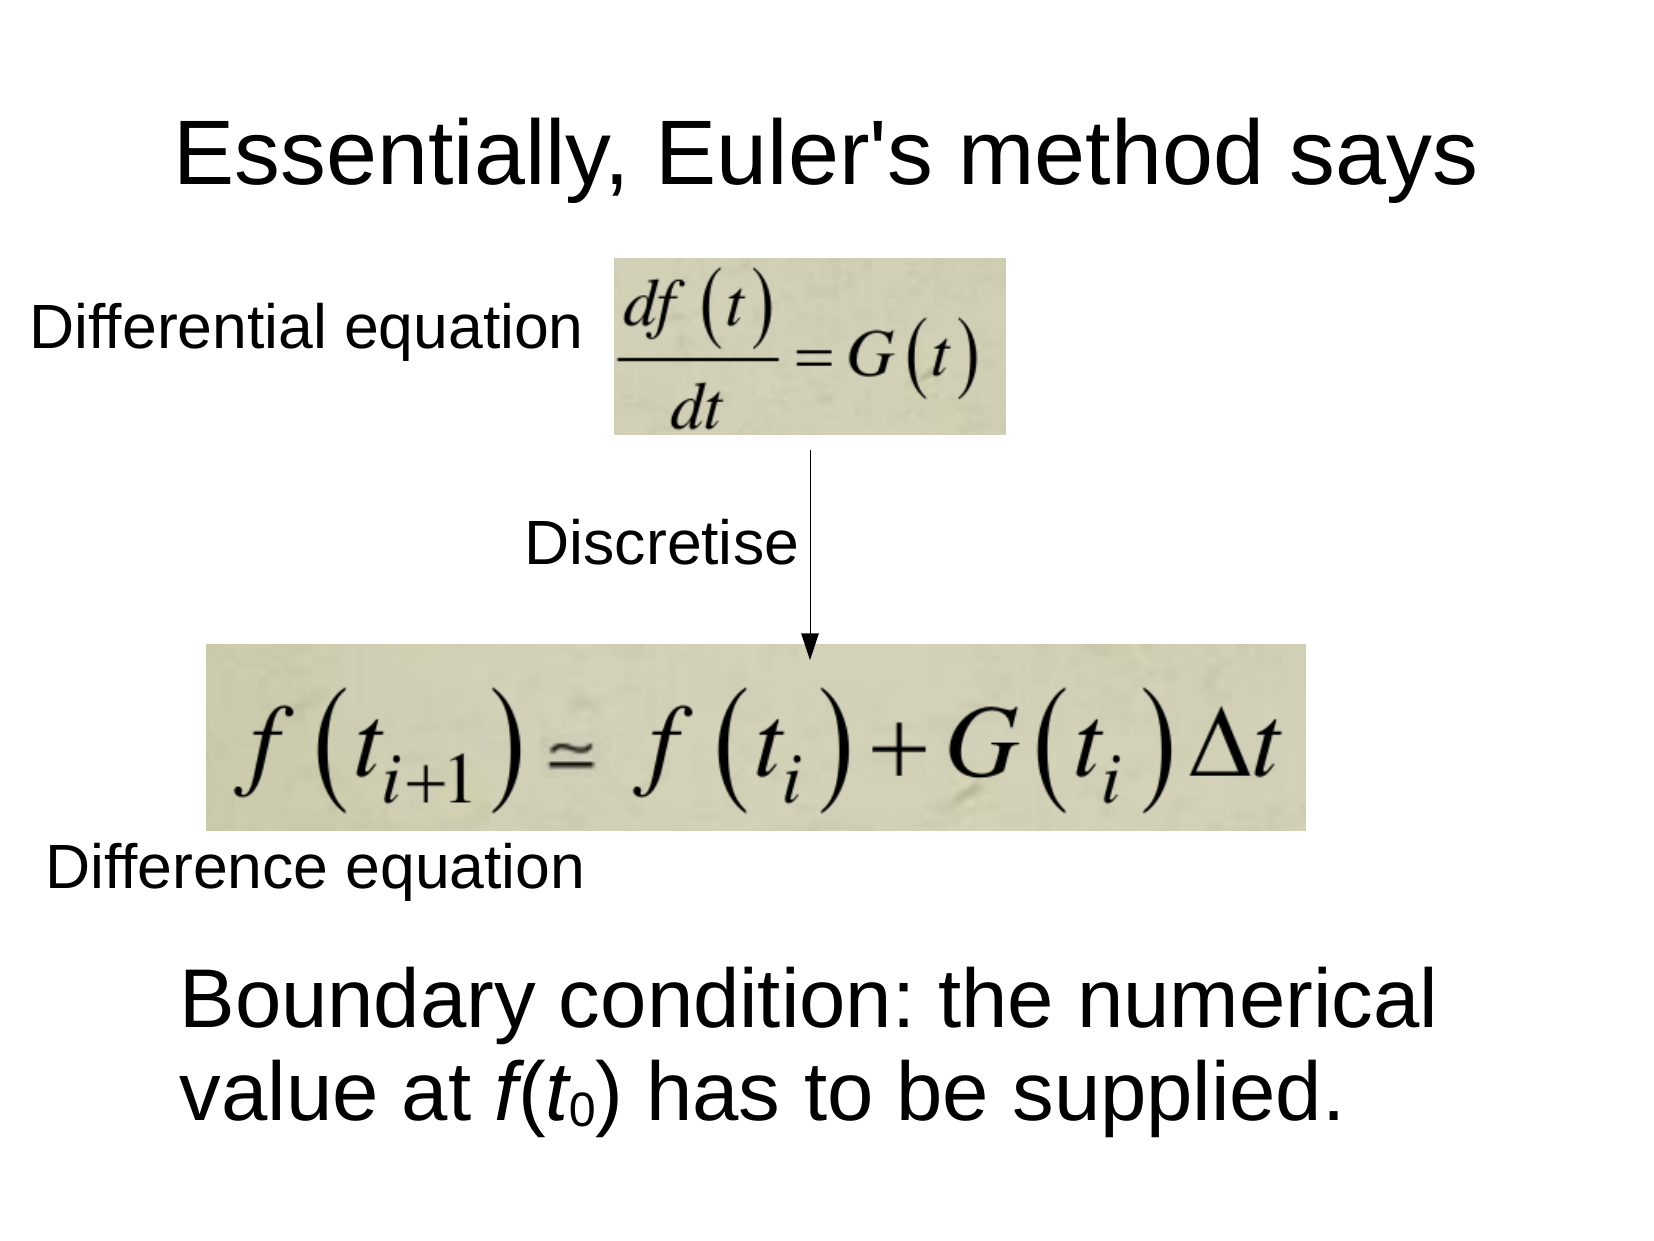

# Essentially, Euler's method says
Differential equation
Discretise
Difference equation
Boundary condition: the numerical value at f(t0) has to be supplied.